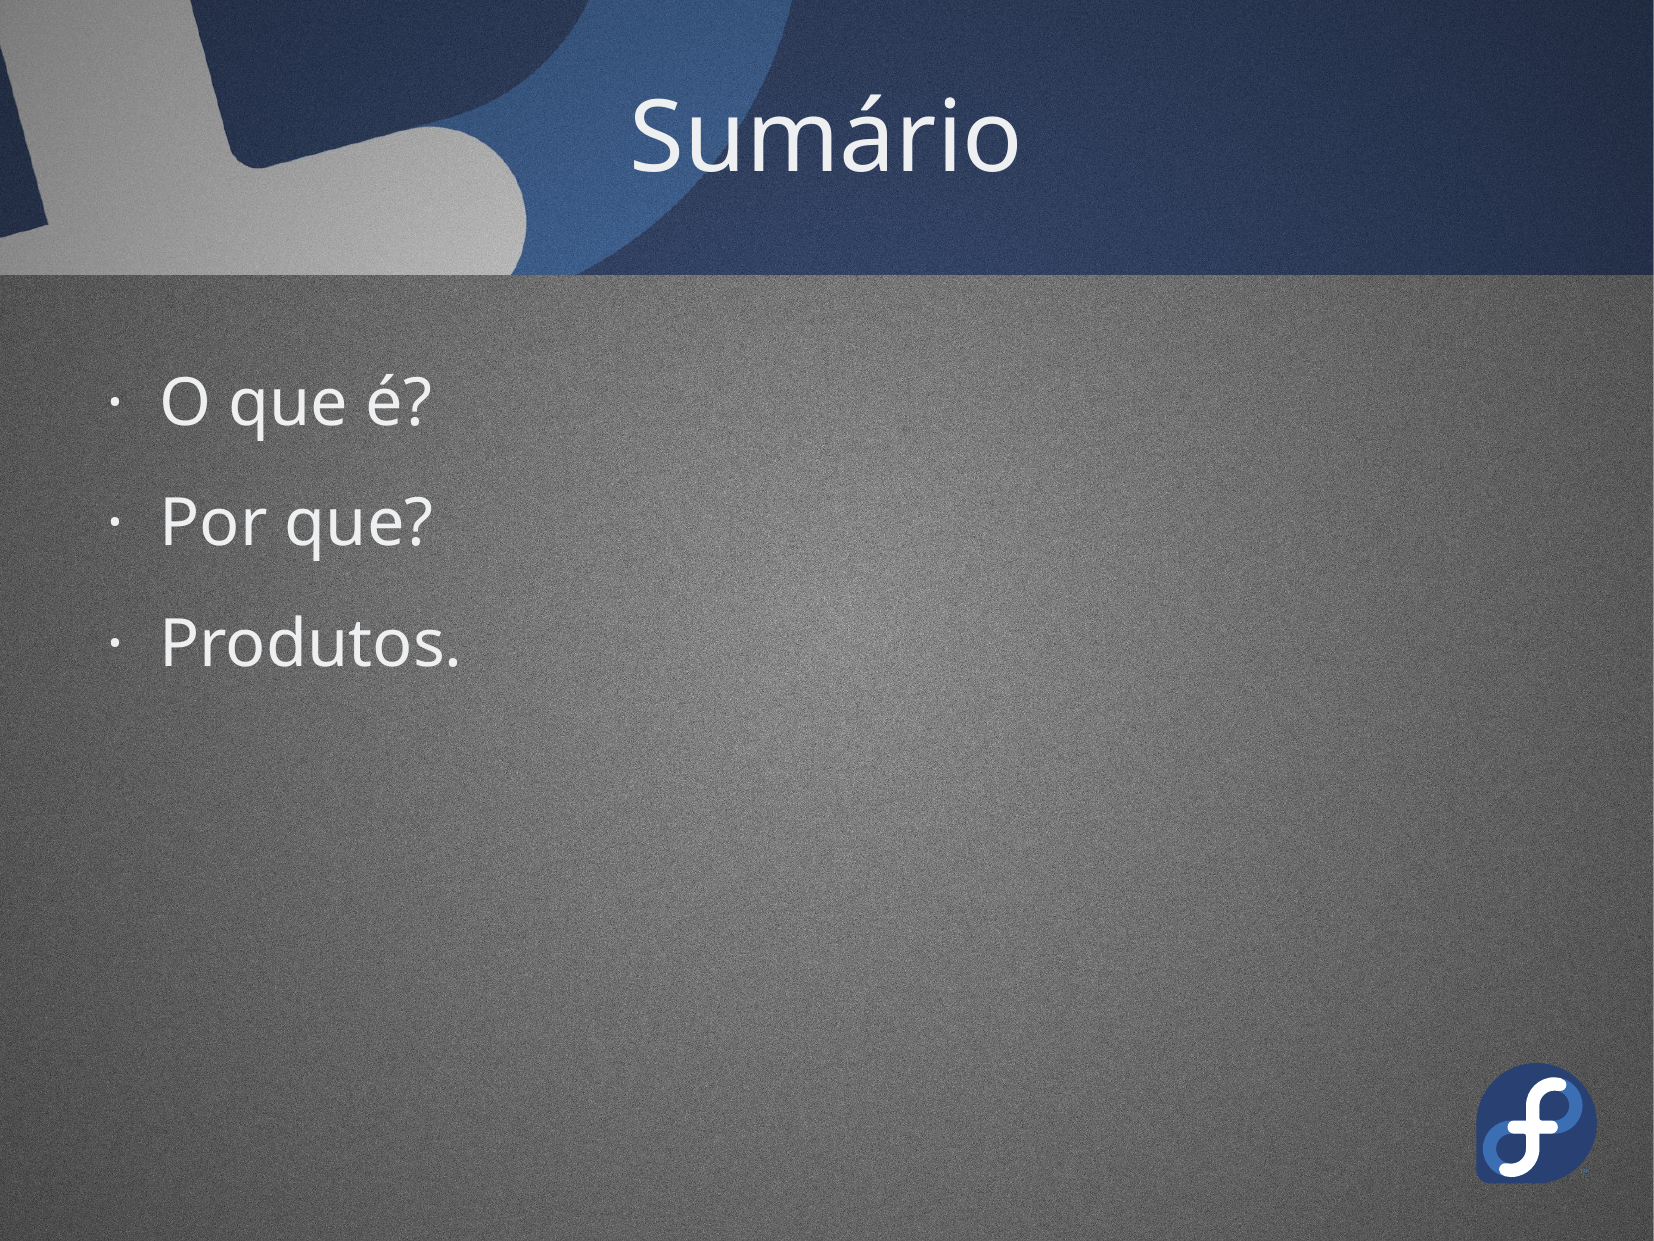

# Sumário
O que é?
Por que?
Produtos.